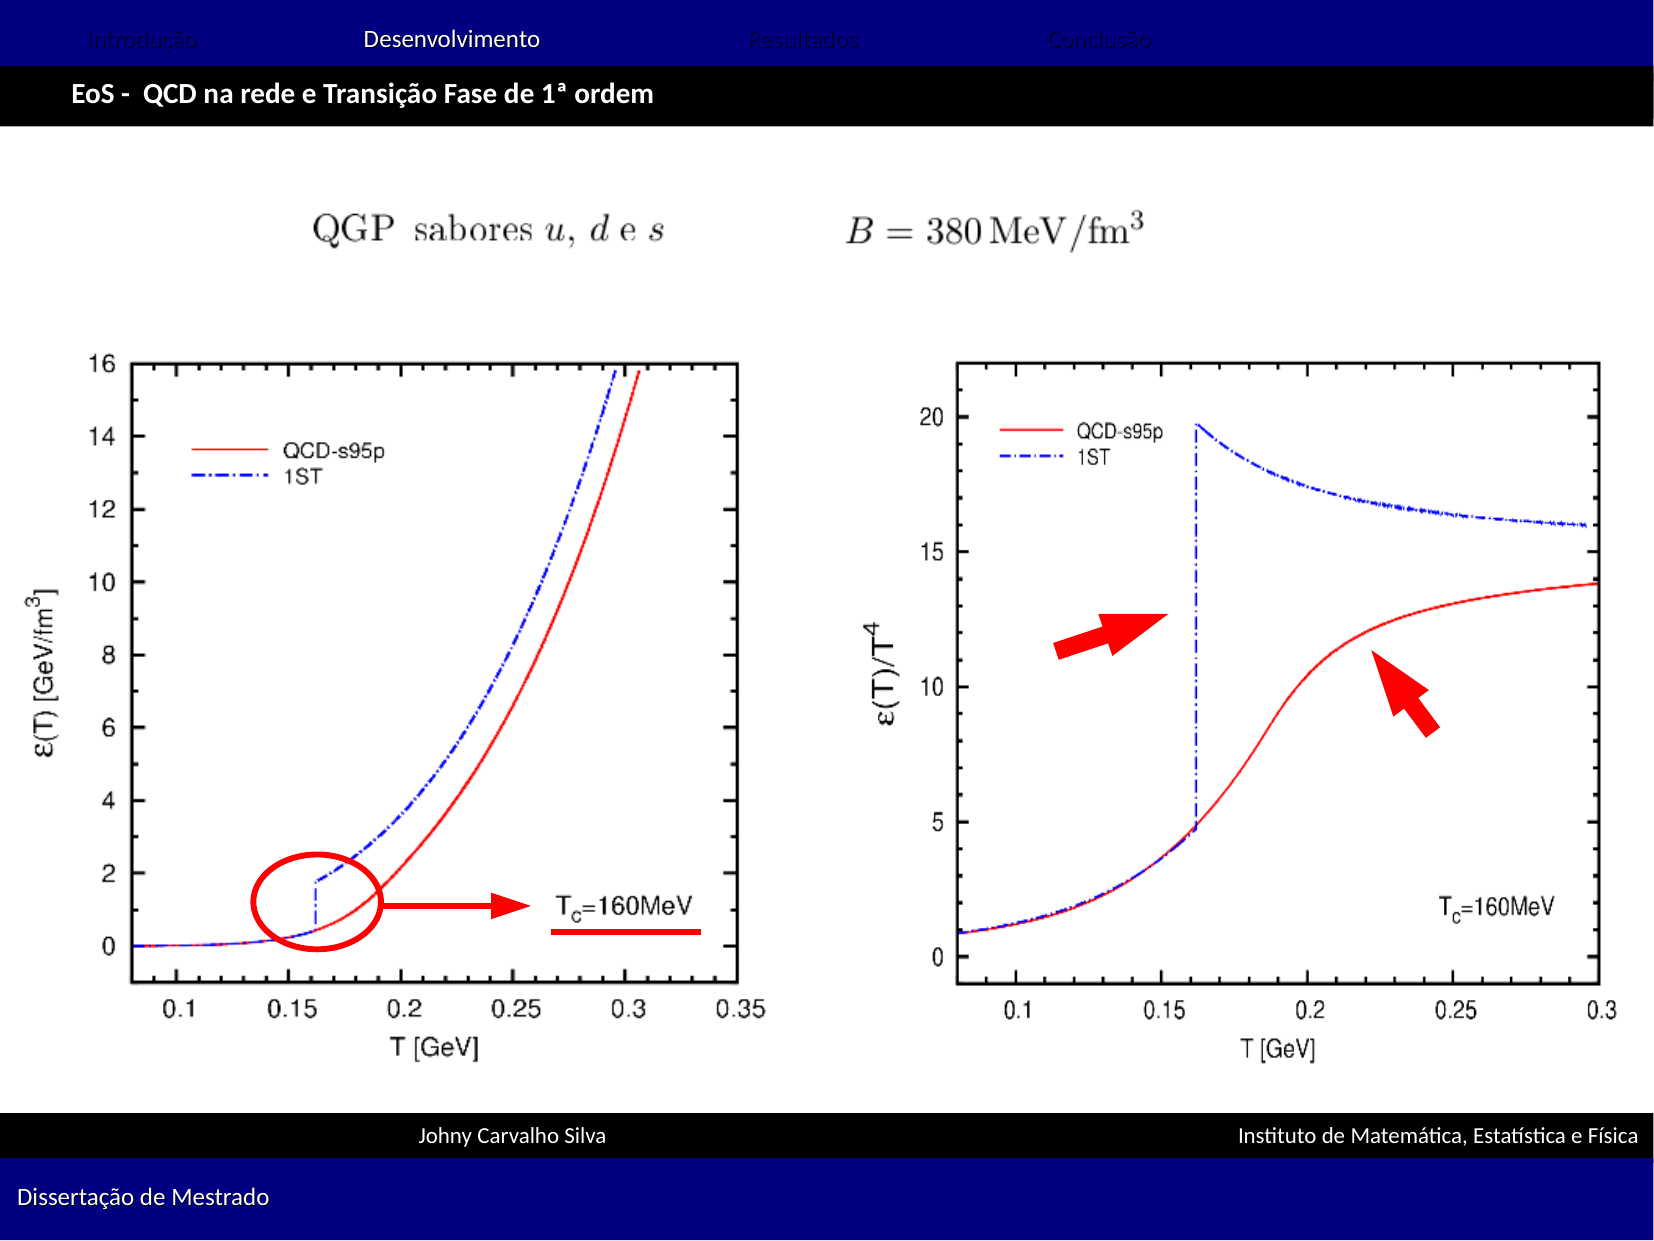

Introdução Desenvolvimento Resultados Conclusão
 EoS - QCD na rede e Transição Fase de 1ª ordem
# Johny Carvalho Silva Instituto de Matemática, Estatística e Física
 Dissertação de Mestrado